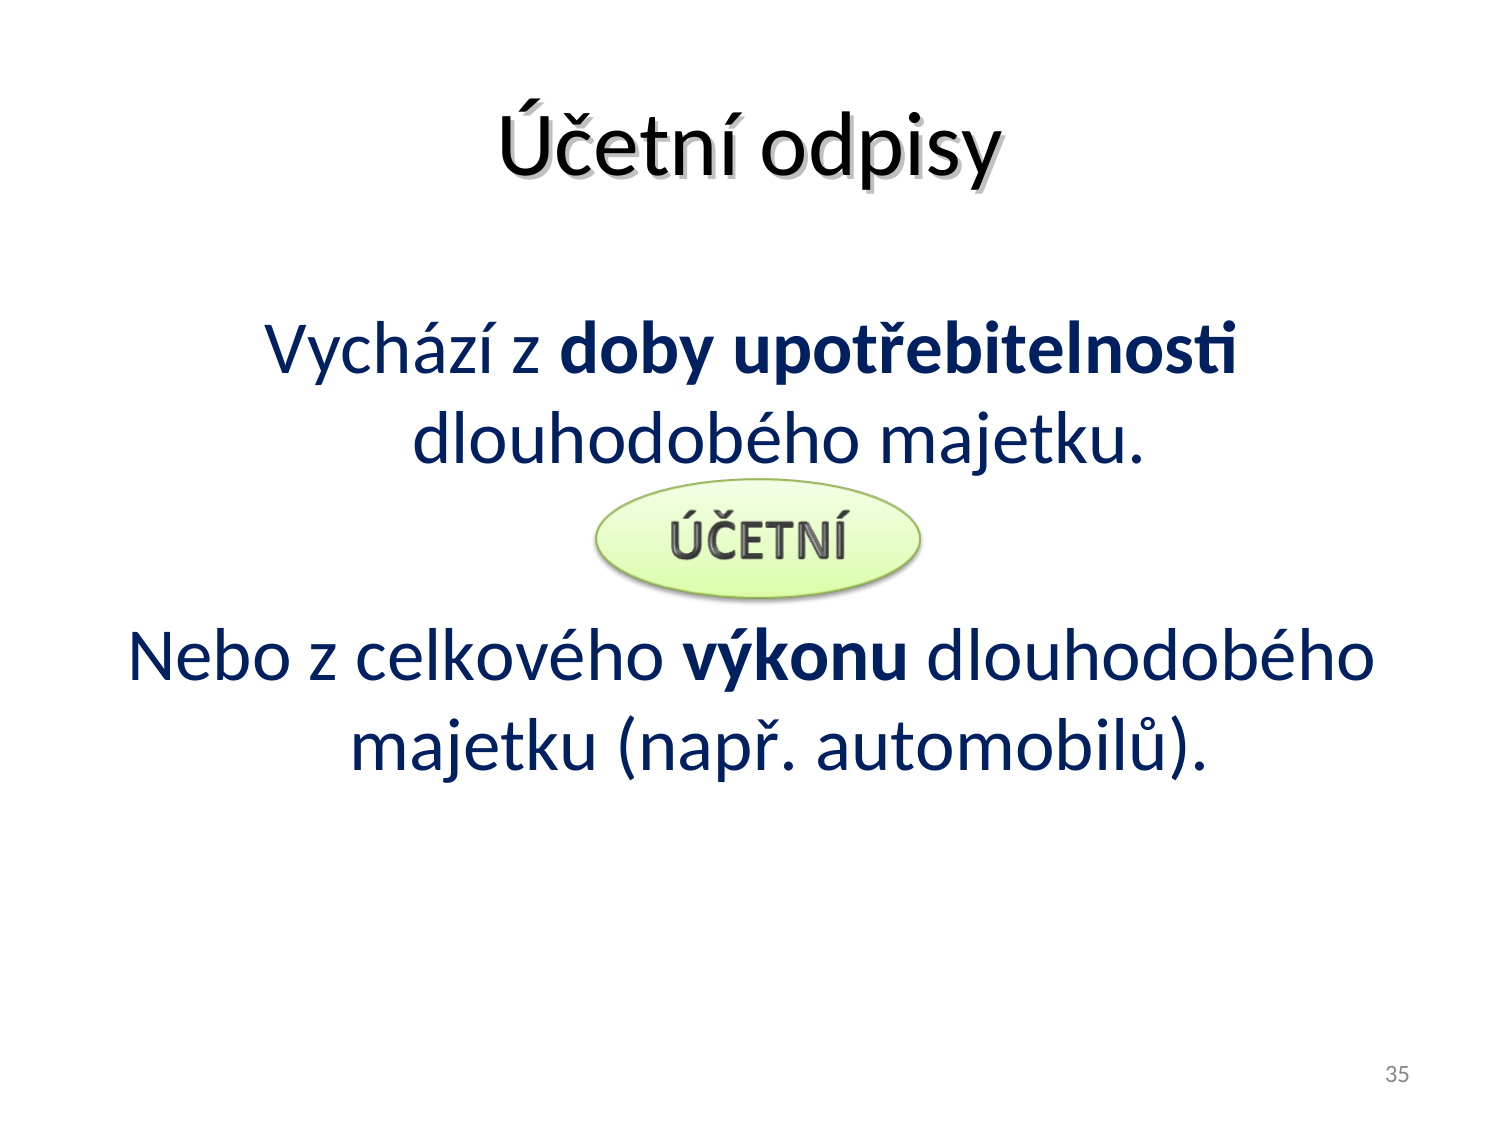

# Účetní odpisy
Vychází z doby upotřebitelnosti dlouhodobého majetku.
Nebo z celkového výkonu dlouhodobého majetku (např. automobilů).